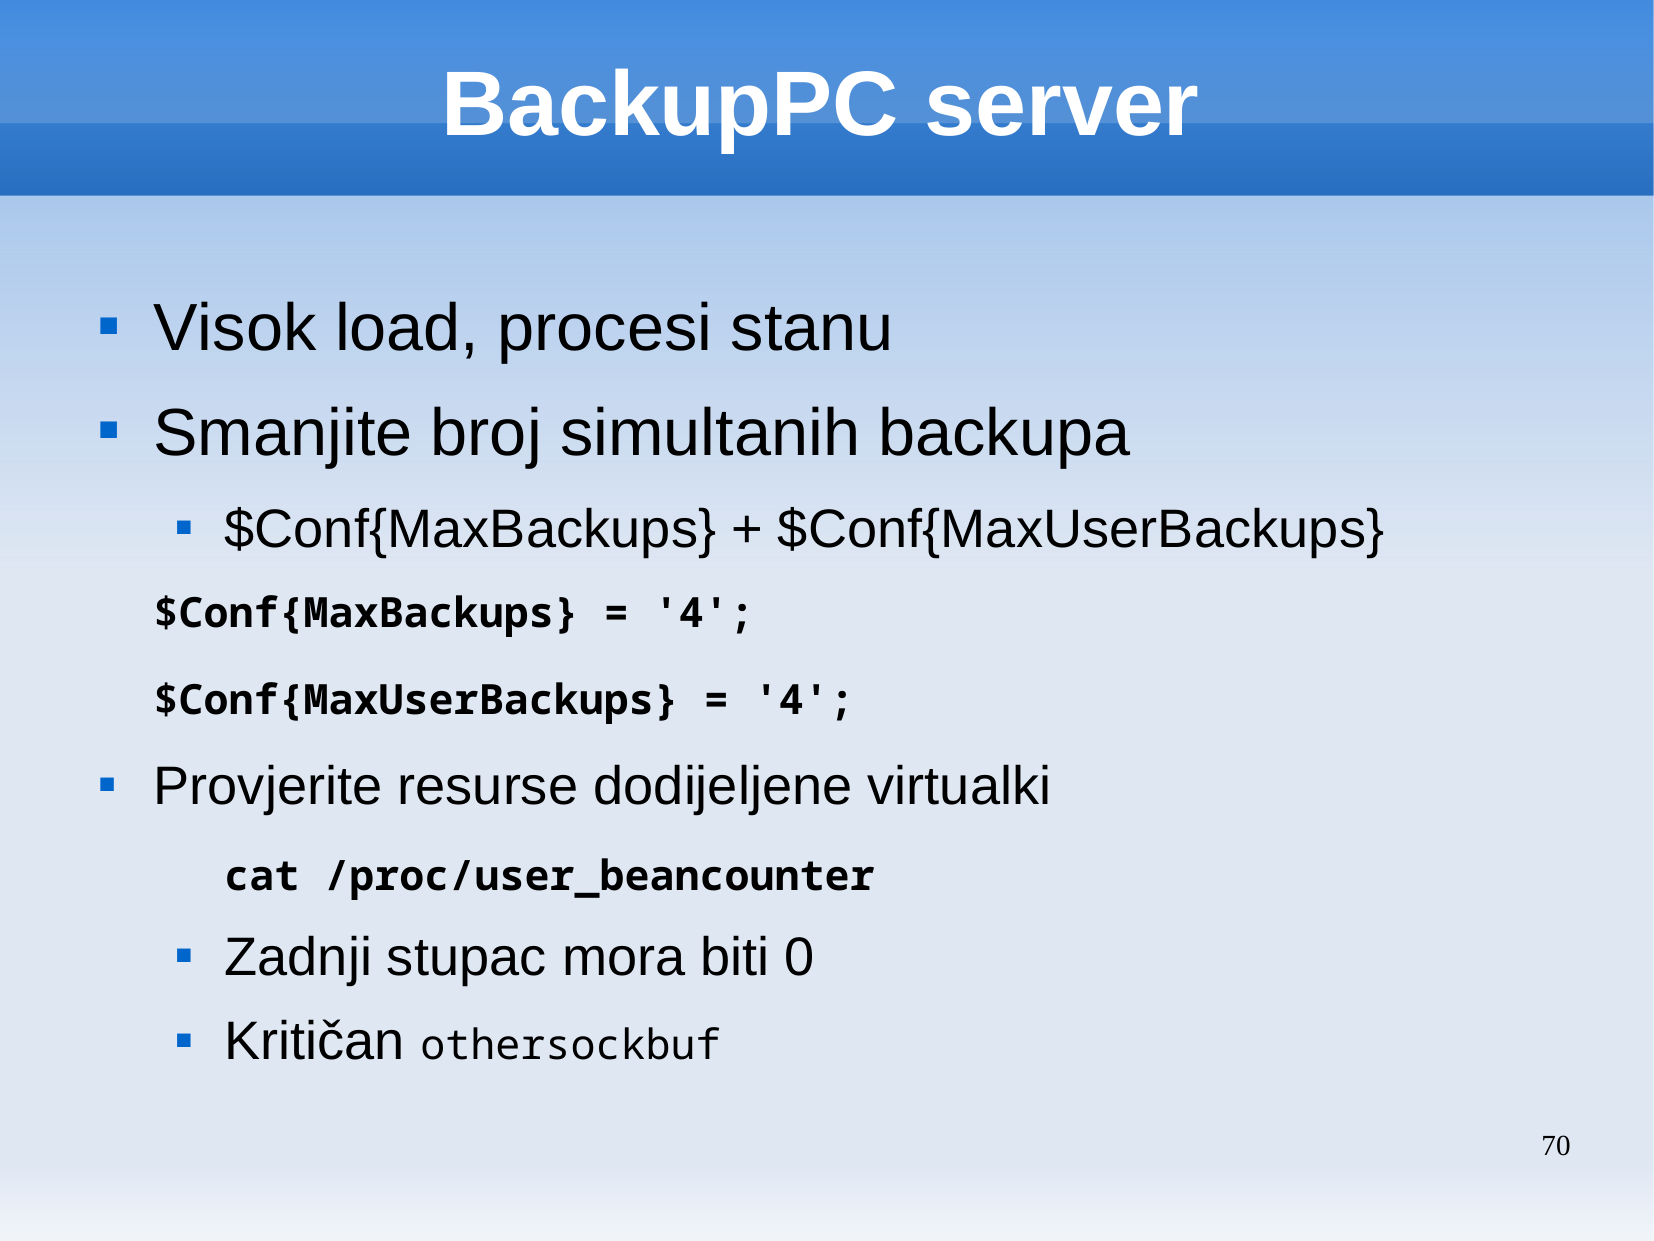

# BackupPC server
Visok load, procesi stanu
Smanjite broj simultanih backupa
$Conf{MaxBackups} + $Conf{MaxUserBackups}
$Conf{MaxBackups} = '4';
$Conf{MaxUserBackups} = '4';
Provjerite resurse dodijeljene virtualki
cat /proc/user_beancounter
Zadnji stupac mora biti 0
Kritičan othersockbuf
70